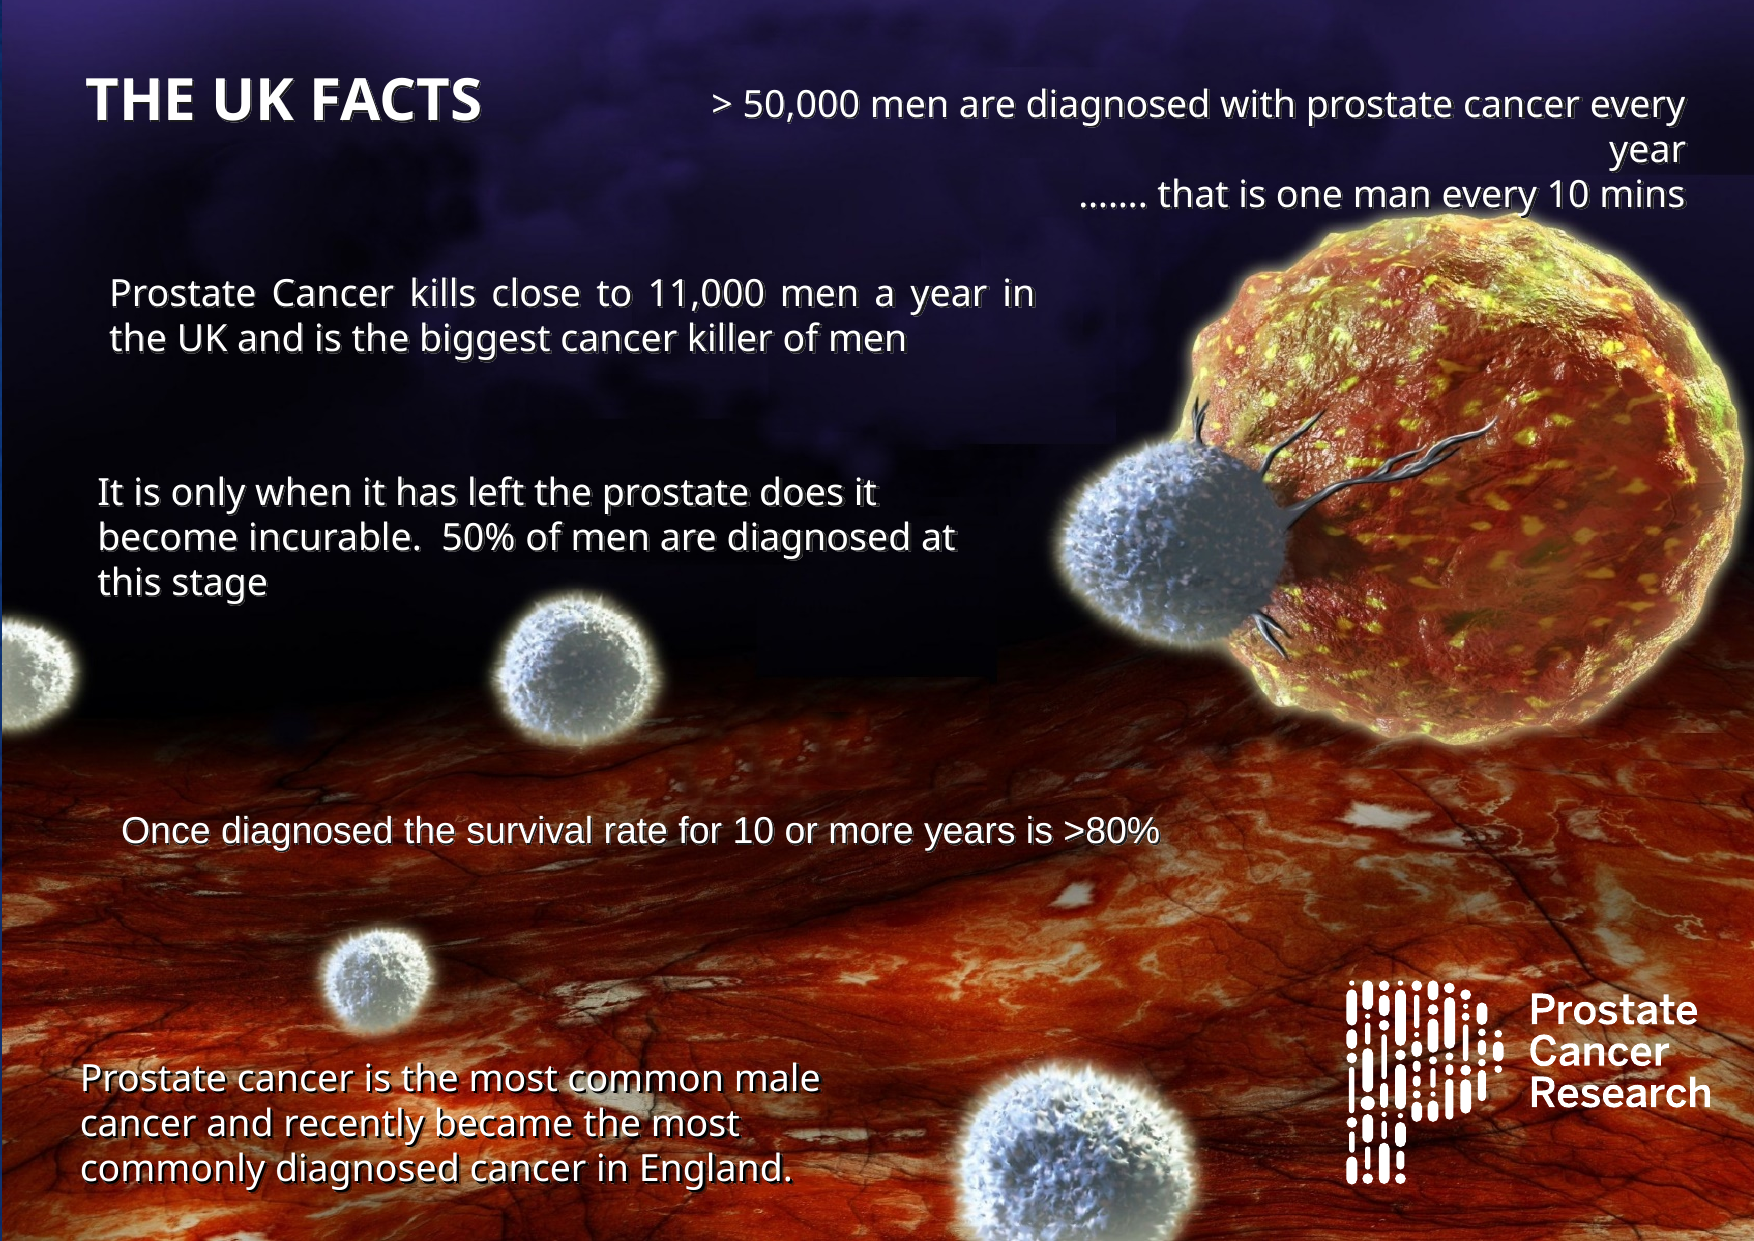

THE UK FACTS
> 50,000 men are diagnosed with prostate cancer every year
……. that is one man every 10 mins
Prostate Cancer kills close to 11,000 men a year in the UK and is the biggest cancer killer of men
It is only when it has left the prostate does it become incurable. 50% of men are diagnosed at this stage
Once diagnosed the survival rate for 10 or more years is >80%
Prostate cancer is the most common male cancer and recently became the most commonly diagnosed cancer in England.